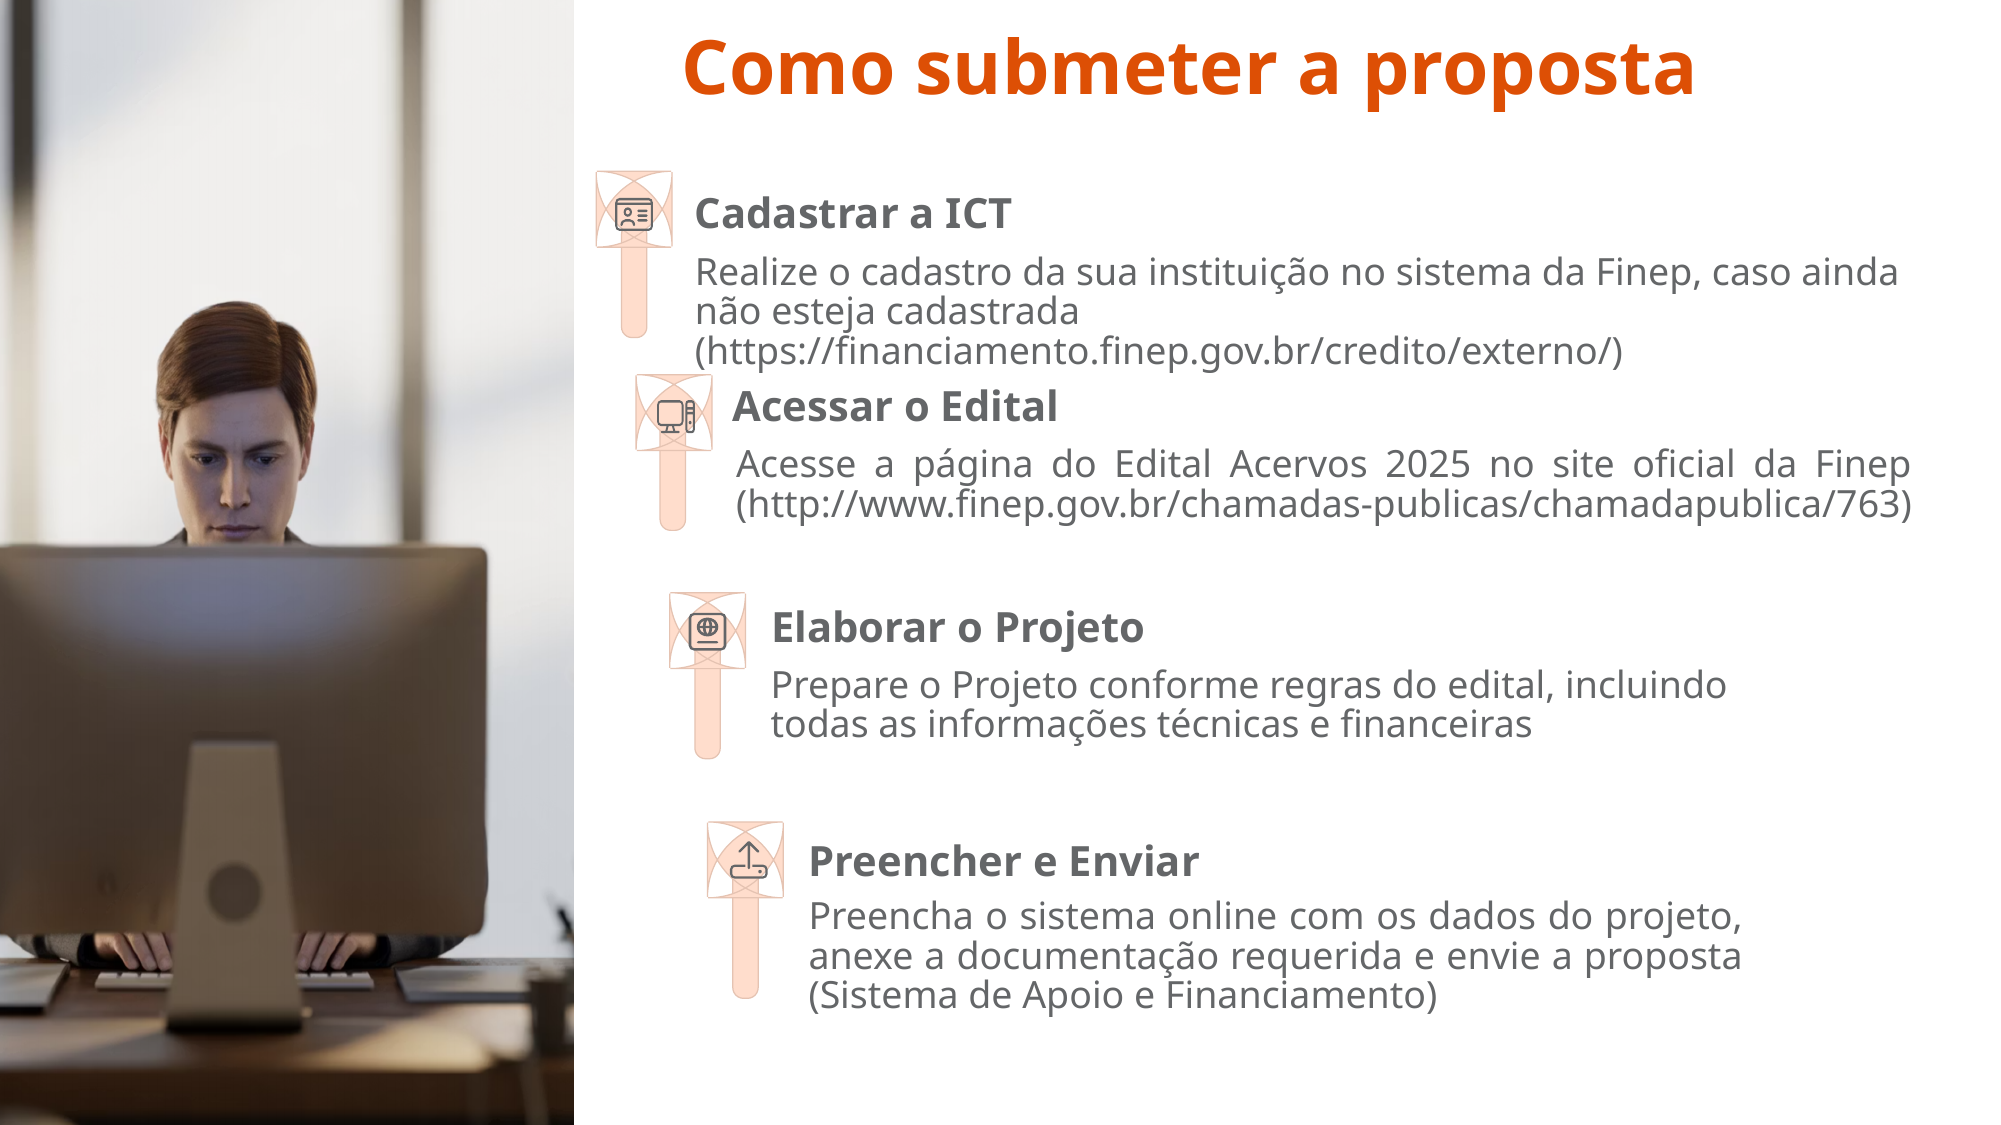

Como submeter a proposta
Cadastrar a ICT
Realize o cadastro da sua instituição no sistema da Finep, caso ainda não esteja cadastrada (https://financiamento.finep.gov.br/credito/externo/)
Acessar o Edital
Acesse a página do Edital Acervos 2025 no site oficial da Finep (http://www.finep.gov.br/chamadas-publicas/chamadapublica/763)
Elaborar o Projeto
Prepare o Projeto conforme regras do edital, incluindo todas as informações técnicas e financeiras
Preencher e Enviar
Preencha o sistema online com os dados do projeto, anexe a documentação requerida e envie a proposta (Sistema de Apoio e Financiamento)